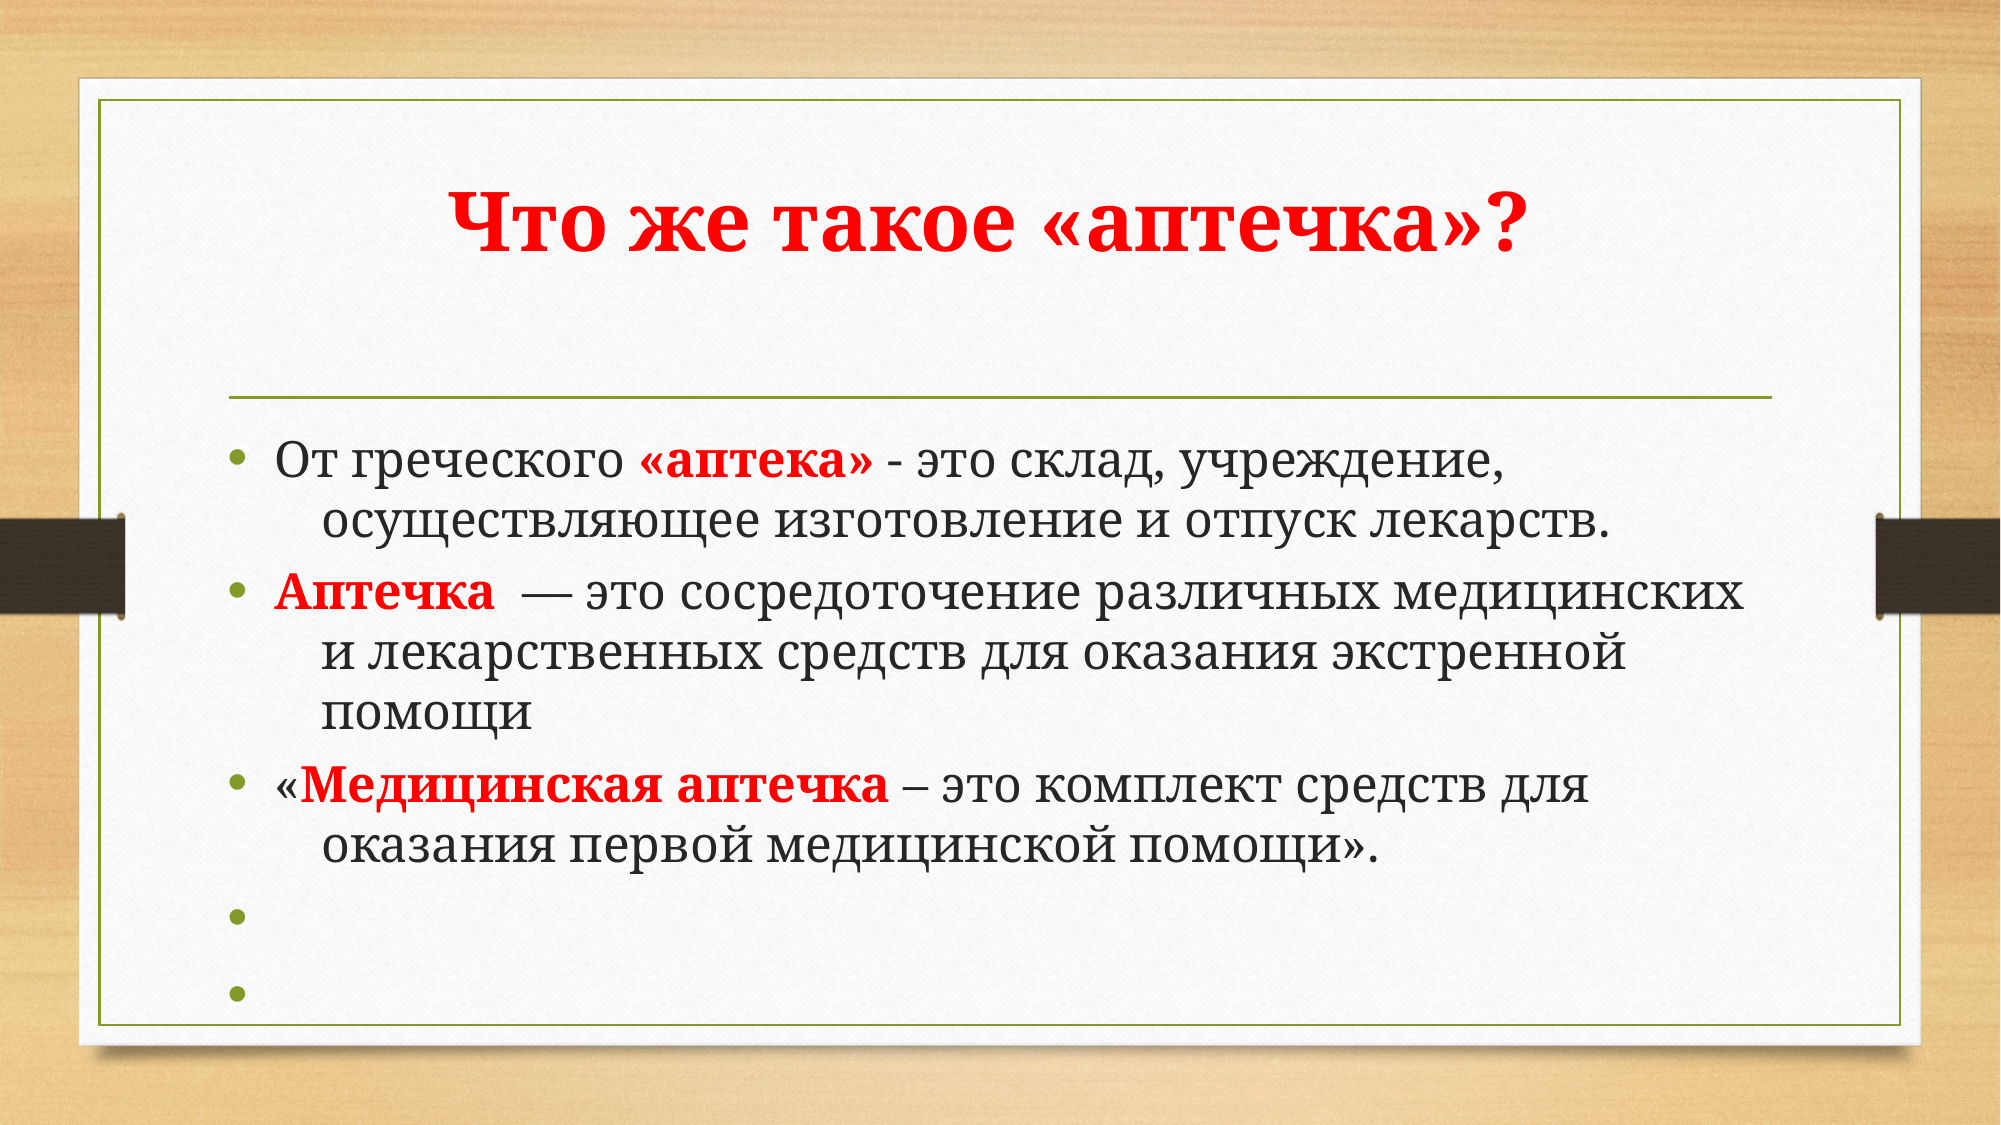

# Что же такое «аптечка»?
От греческого «аптека» - это склад, учреждение, осуществляющее изготовление и отпуск лекарств.
Аптечка — это сосредоточение различных медицинских и лекарственных средств для оказания экстренной помощи
«Медицинская аптечка – это комплект средств для оказания первой медицинской помощи».